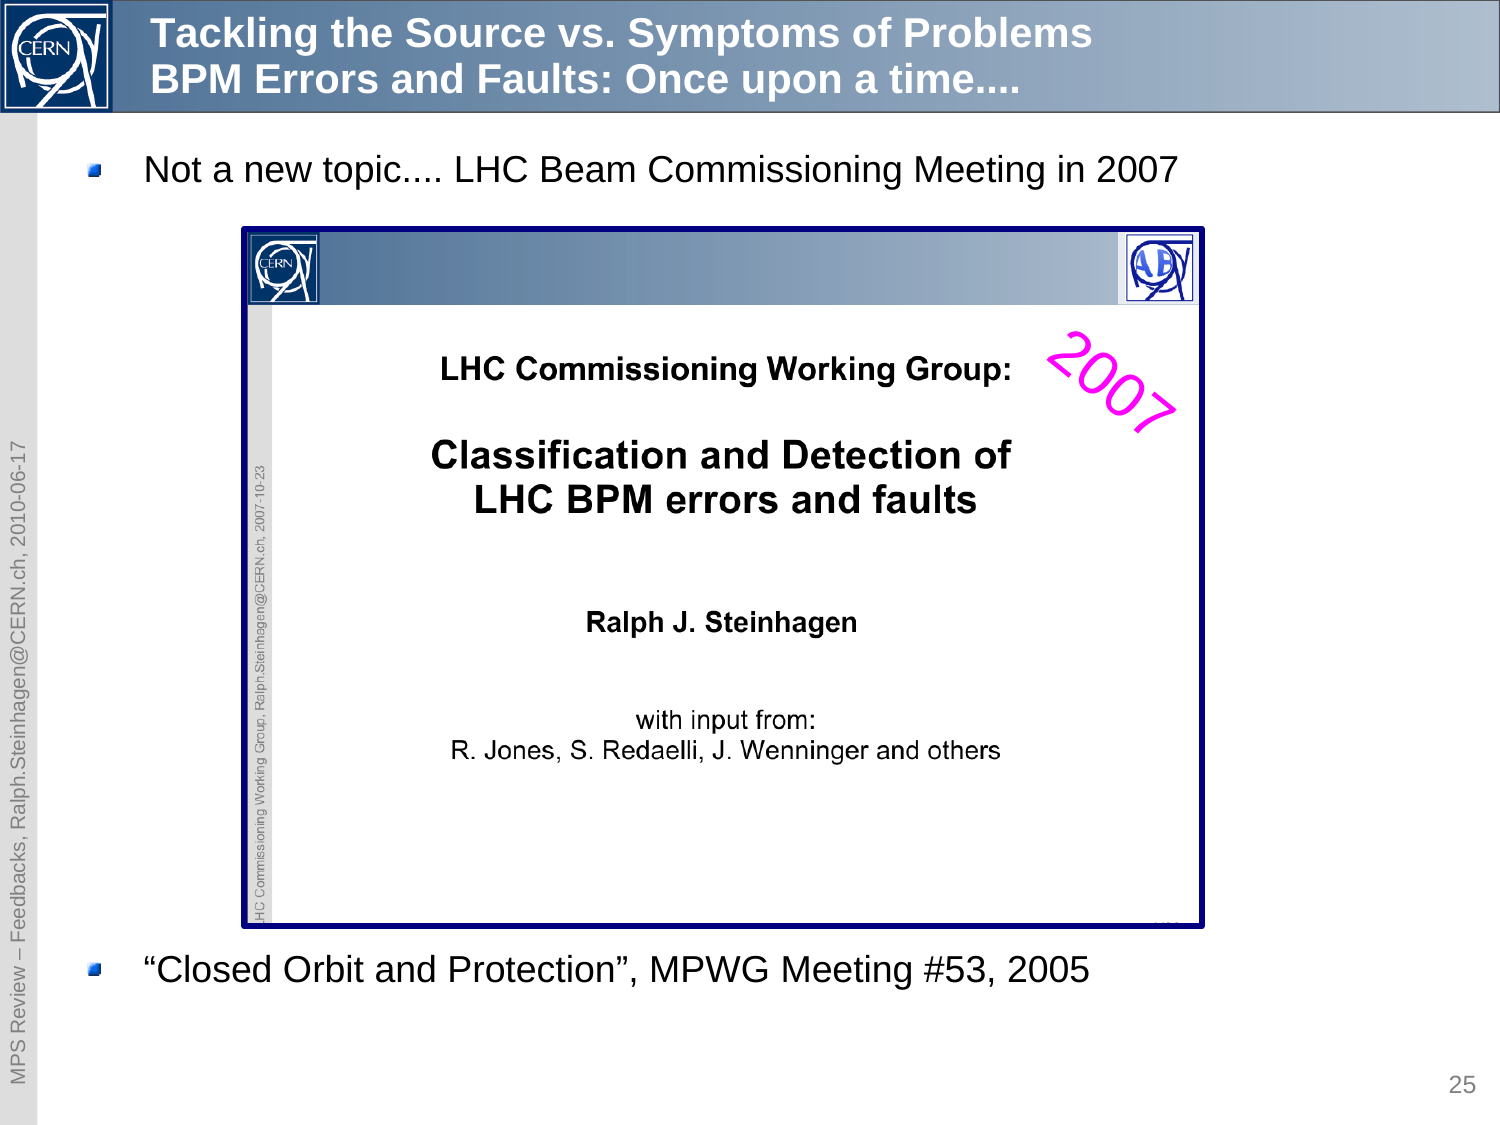

# Tackling the Source vs. Symptoms of Problems BPM Errors and Faults: Once upon a time....
Not a new topic.... LHC Beam Commissioning Meeting in 2007
“Closed Orbit and Protection”, MPWG Meeting #53, 2005
2007